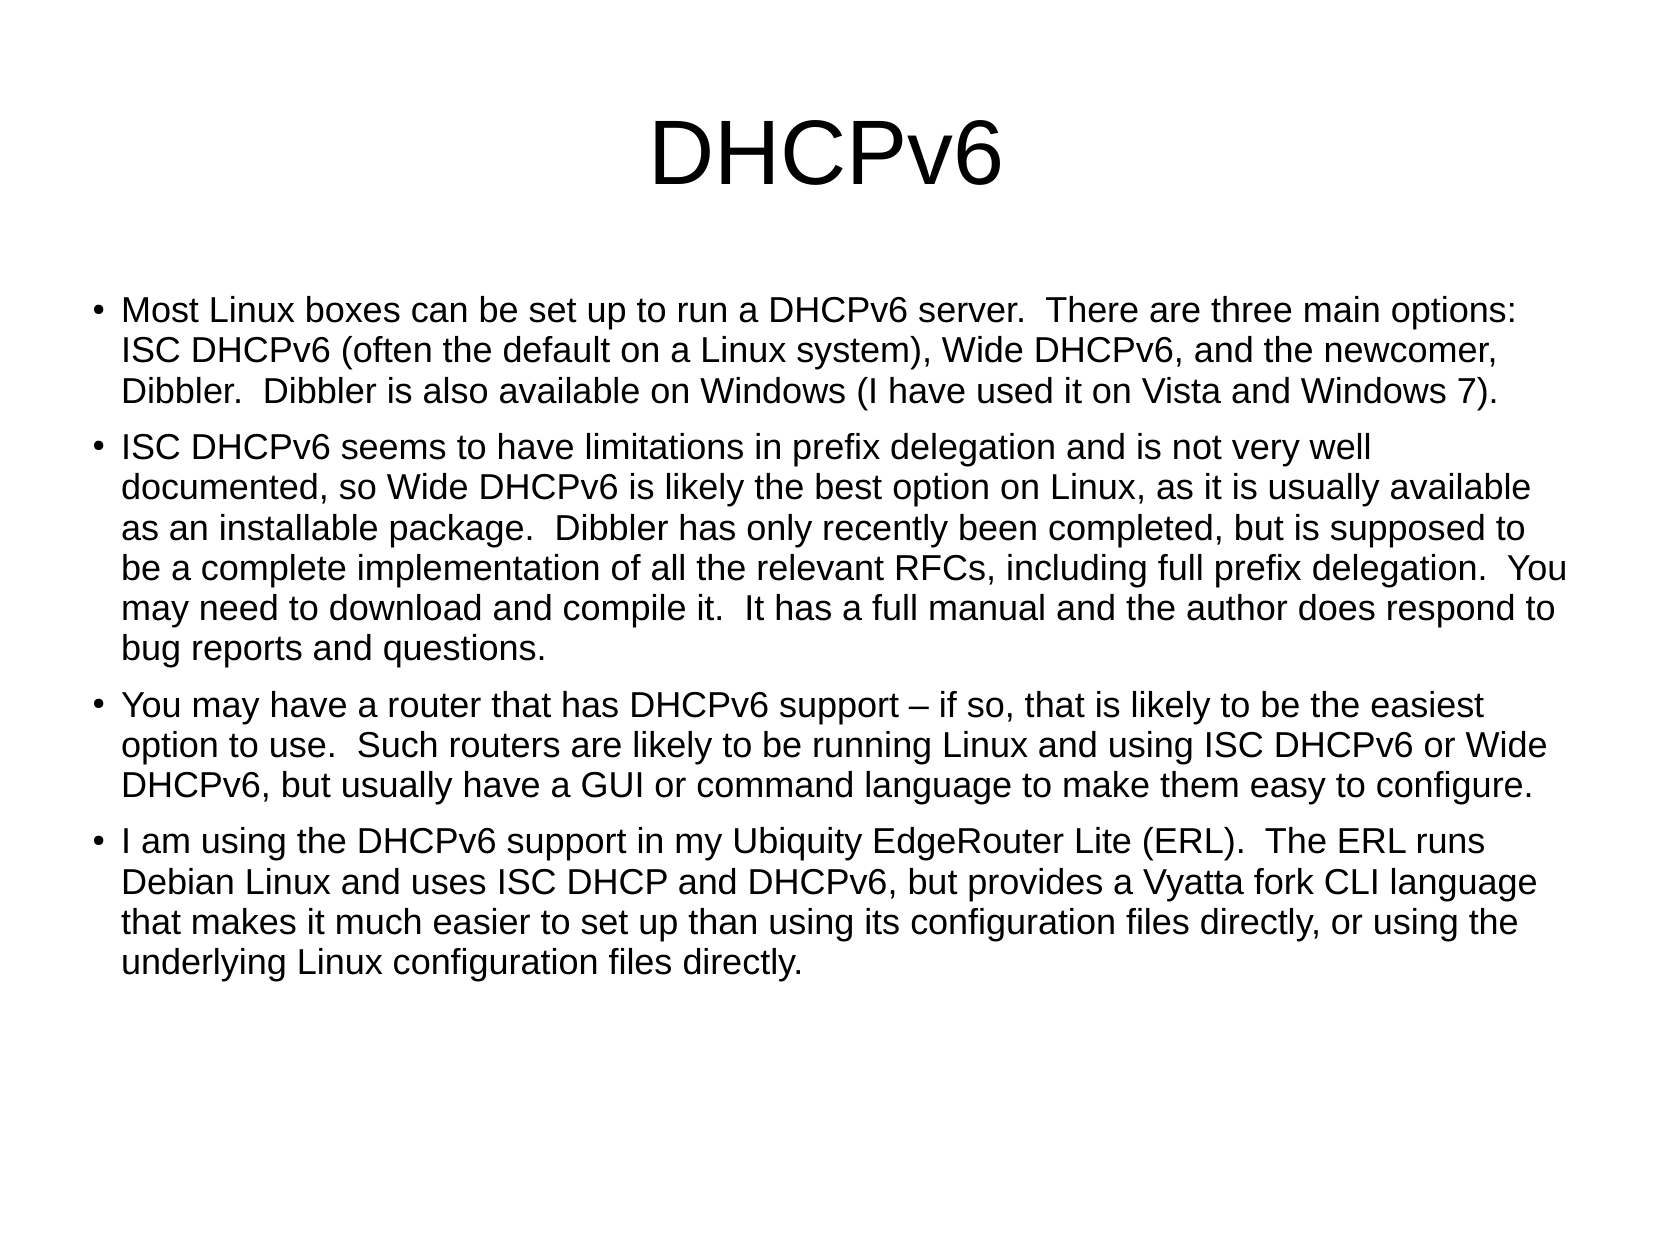

# DHCPv6
Most Linux boxes can be set up to run a DHCPv6 server. There are three main options: ISC DHCPv6 (often the default on a Linux system), Wide DHCPv6, and the newcomer, Dibbler. Dibbler is also available on Windows (I have used it on Vista and Windows 7).
ISC DHCPv6 seems to have limitations in prefix delegation and is not very well documented, so Wide DHCPv6 is likely the best option on Linux, as it is usually available as an installable package. Dibbler has only recently been completed, but is supposed to be a complete implementation of all the relevant RFCs, including full prefix delegation. You may need to download and compile it. It has a full manual and the author does respond to bug reports and questions.
You may have a router that has DHCPv6 support – if so, that is likely to be the easiest option to use. Such routers are likely to be running Linux and using ISC DHCPv6 or Wide DHCPv6, but usually have a GUI or command language to make them easy to configure.
I am using the DHCPv6 support in my Ubiquity EdgeRouter Lite (ERL). The ERL runs Debian Linux and uses ISC DHCP and DHCPv6, but provides a Vyatta fork CLI language that makes it much easier to set up than using its configuration files directly, or using the underlying Linux configuration files directly.